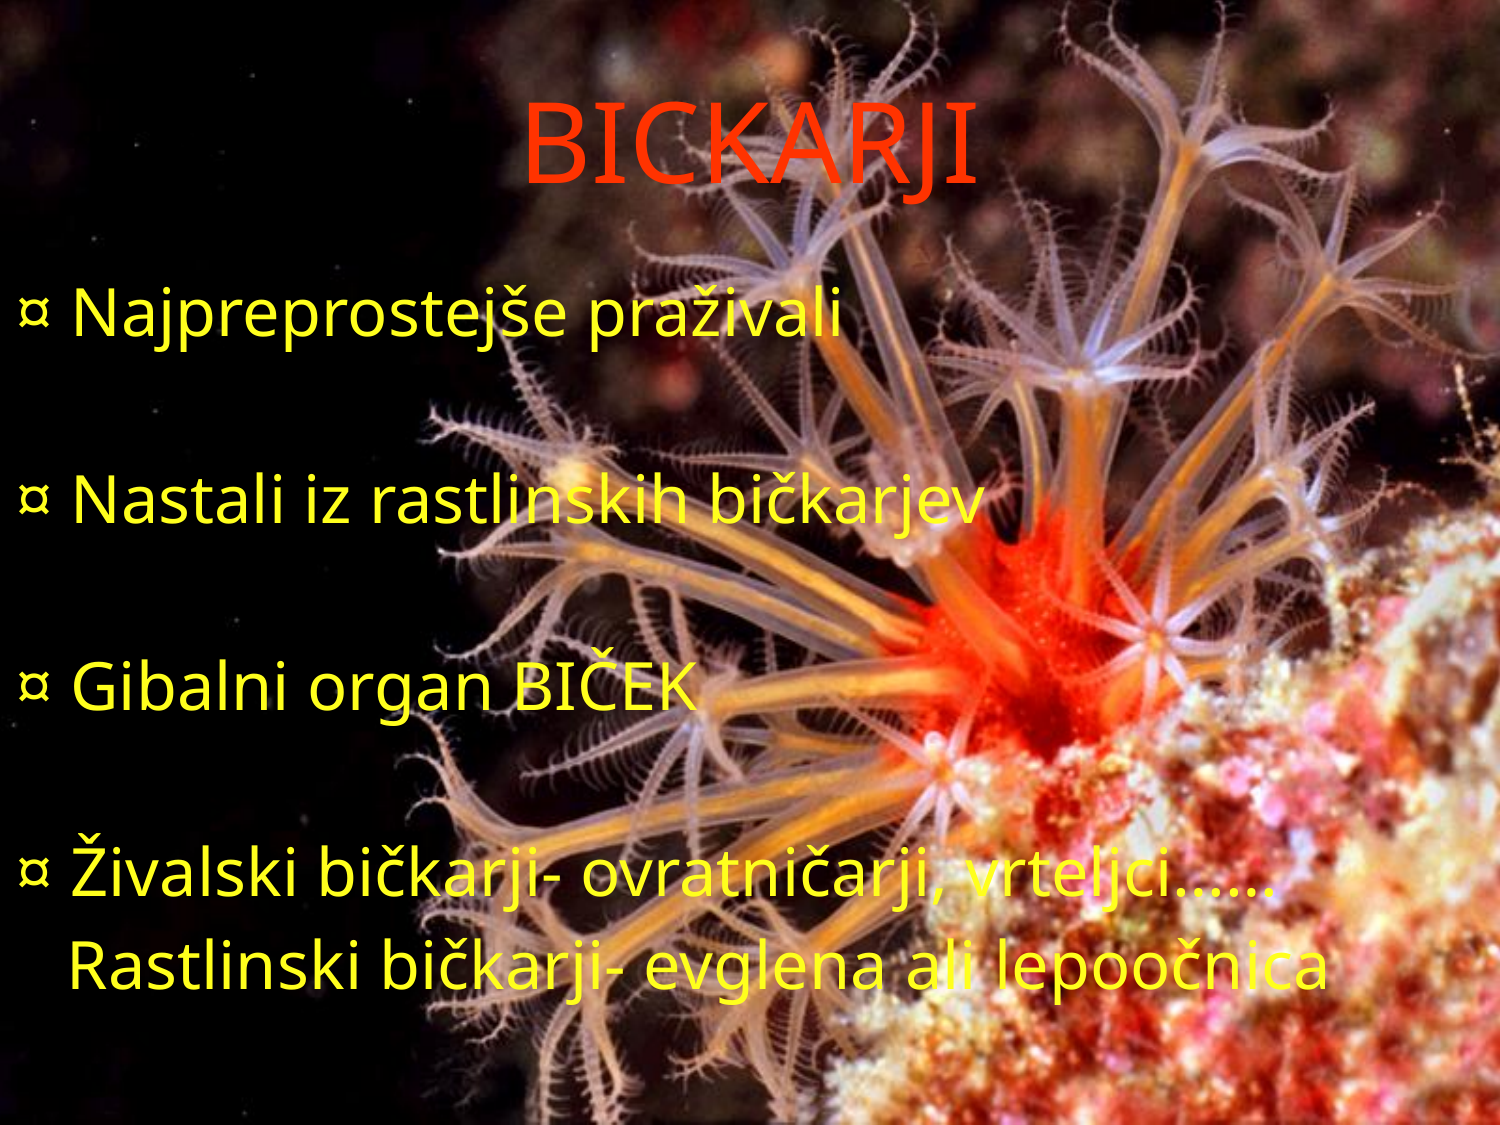

# BICKARJI
¤ Najpreprostejše praživali
¤ Nastali iz rastlinskih bičkarjev
¤ Gibalni organ BIČEK
¤ Živalski bičkarji- ovratničarji, vrteljci……
 Rastlinski bičkarji- evglena ali lepoočnica